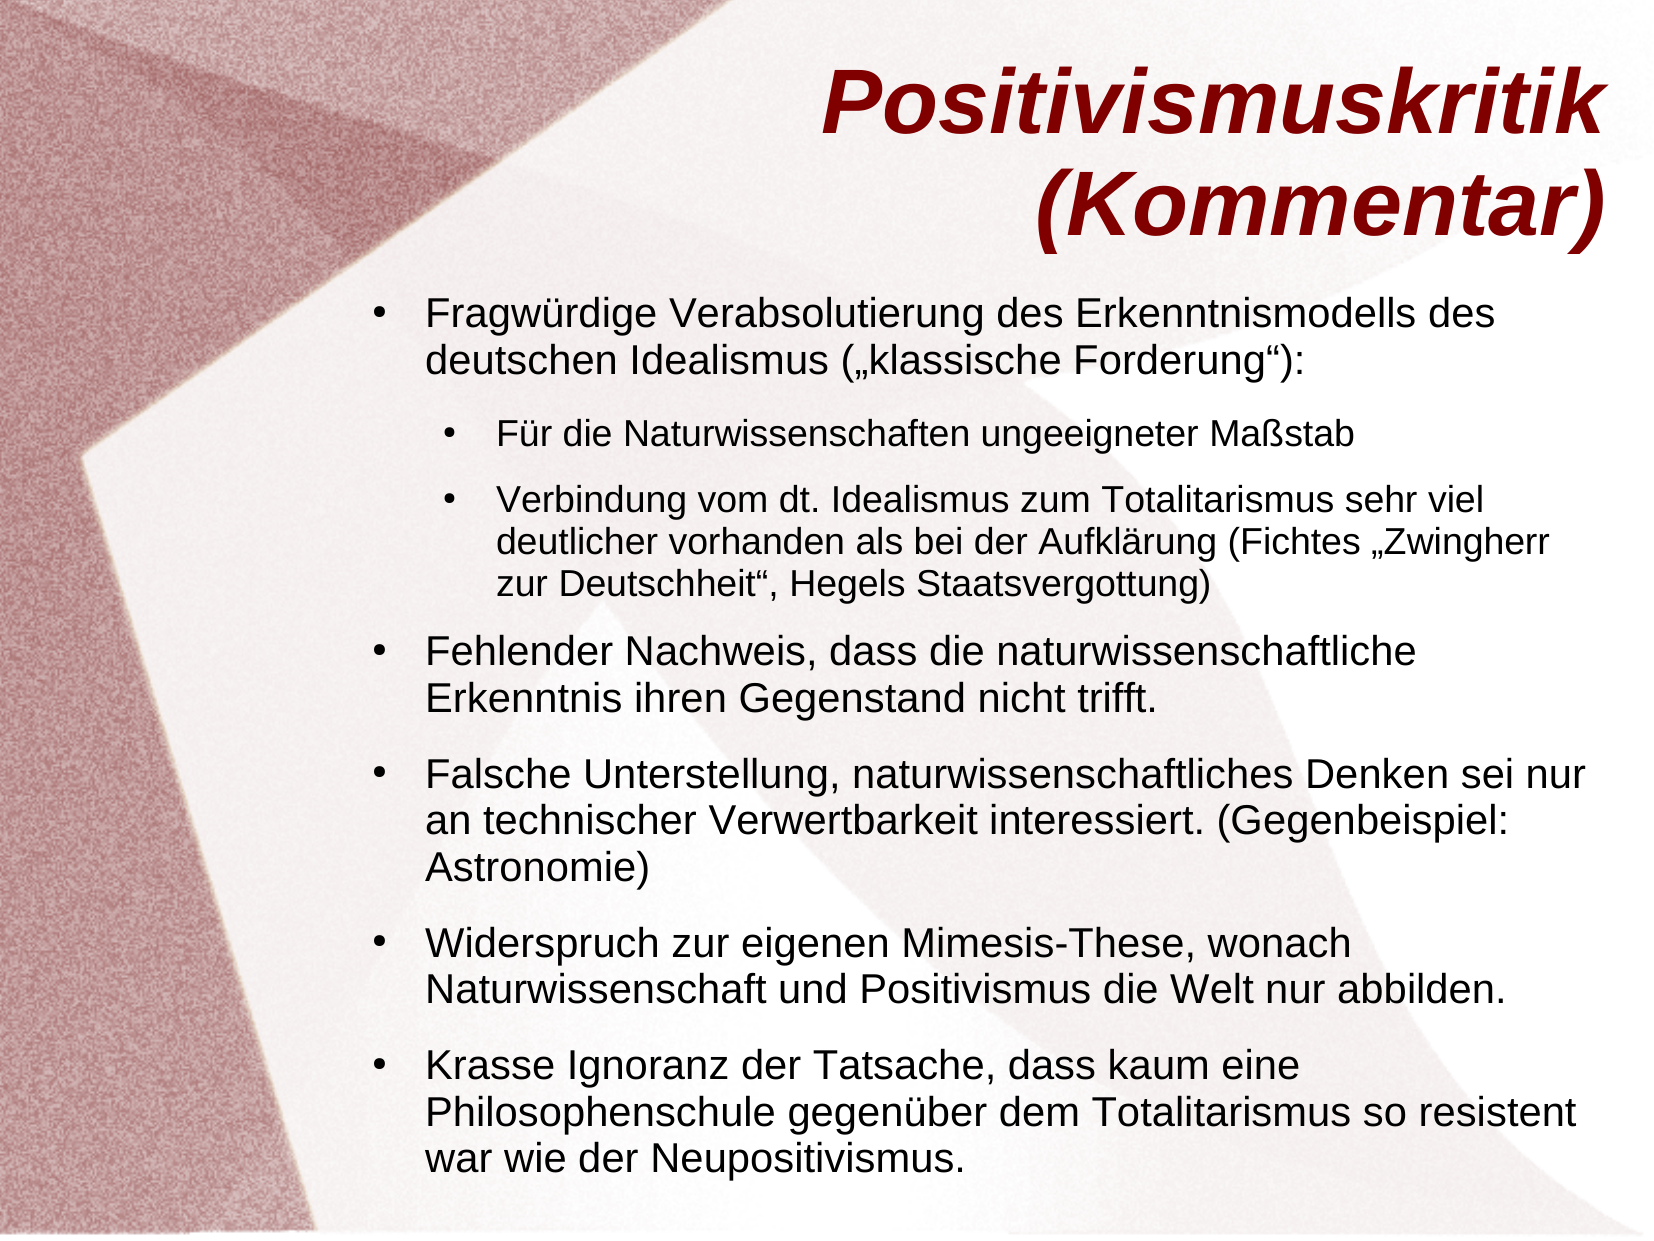

# Positivismuskritik (Kommentar)
Fragwürdige Verabsolutierung des Erkenntnismodells des deutschen Idealismus („klassische Forderung“):
Für die Naturwissenschaften ungeeigneter Maßstab
Verbindung vom dt. Idealismus zum Totalitarismus sehr viel deutlicher vorhanden als bei der Aufklärung (Fichtes „Zwingherr zur Deutschheit“, Hegels Staatsvergottung)
Fehlender Nachweis, dass die naturwissenschaftliche Erkenntnis ihren Gegenstand nicht trifft.
Falsche Unterstellung, naturwissenschaftliches Denken sei nur an technischer Verwertbarkeit interessiert. (Gegenbeispiel: Astronomie)
Widerspruch zur eigenen Mimesis-These, wonach Naturwissenschaft und Positivismus die Welt nur abbilden.
Krasse Ignoranz der Tatsache, dass kaum eine Philosophenschule gegenüber dem Totalitarismus so resistent war wie der Neupositivismus.